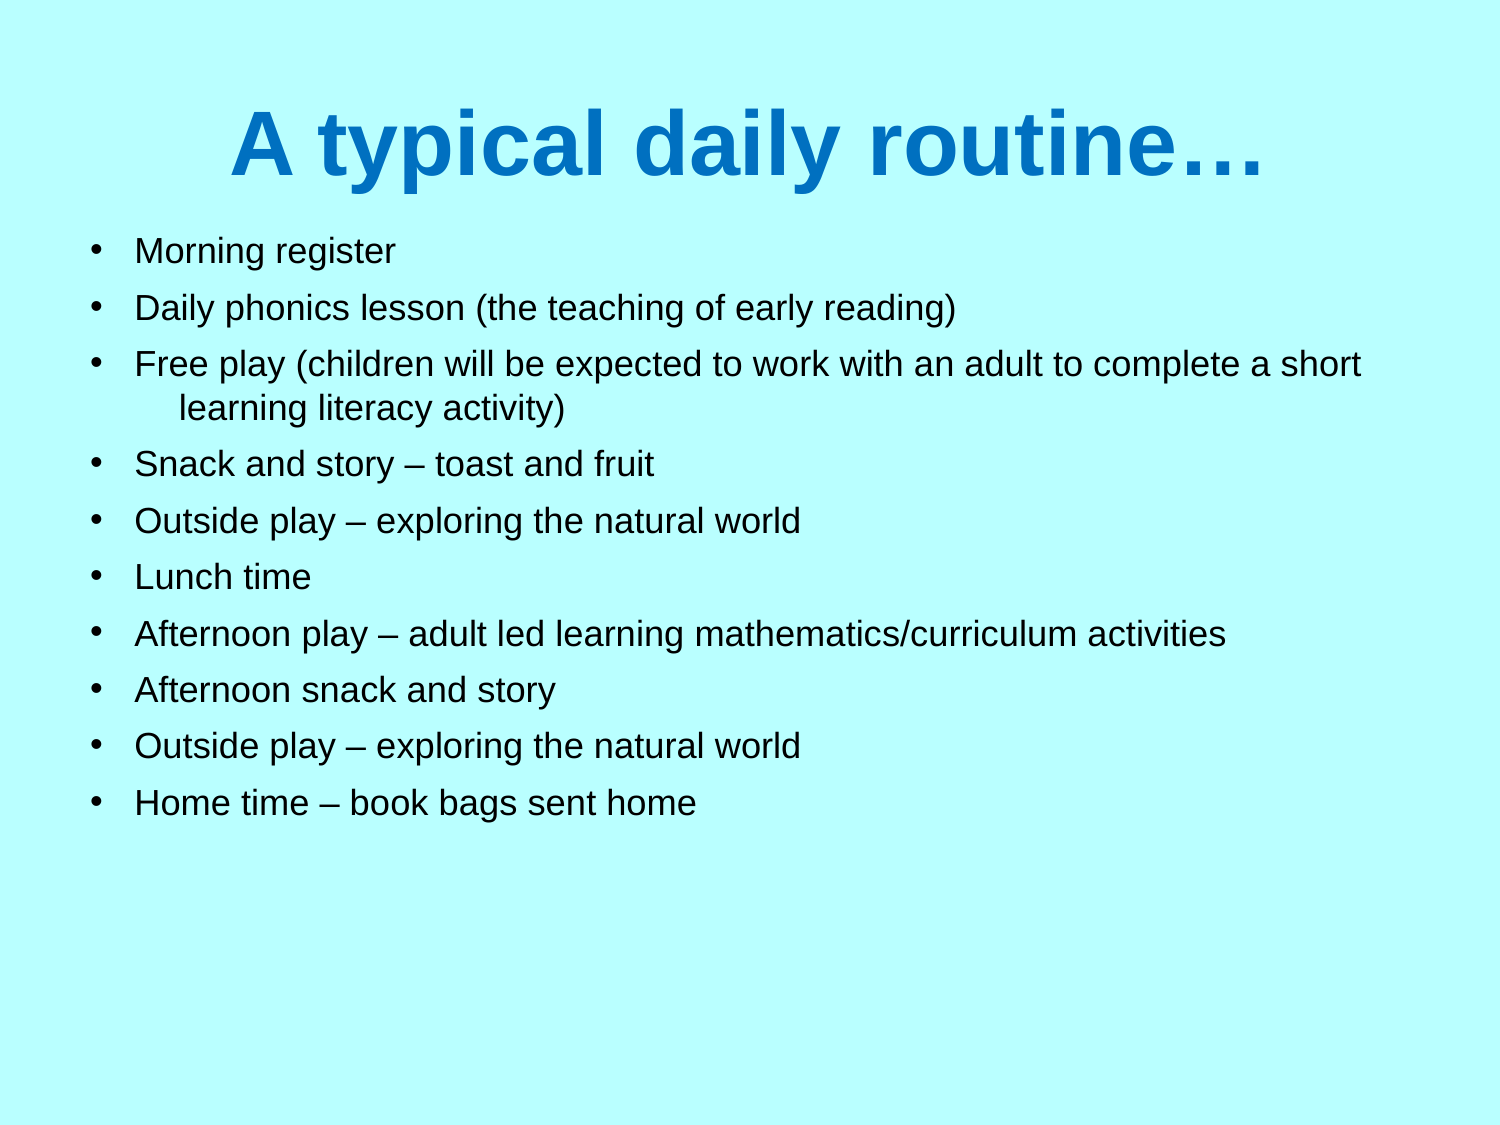

# A typical daily routine…
Morning register
Daily phonics lesson (the teaching of early reading)
Free play (children will be expected to work with an adult to complete a short learning literacy activity)
Snack and story – toast and fruit
Outside play – exploring the natural world
Lunch time
Afternoon play – adult led learning mathematics/curriculum activities
Afternoon snack and story
Outside play – exploring the natural world
Home time – book bags sent home